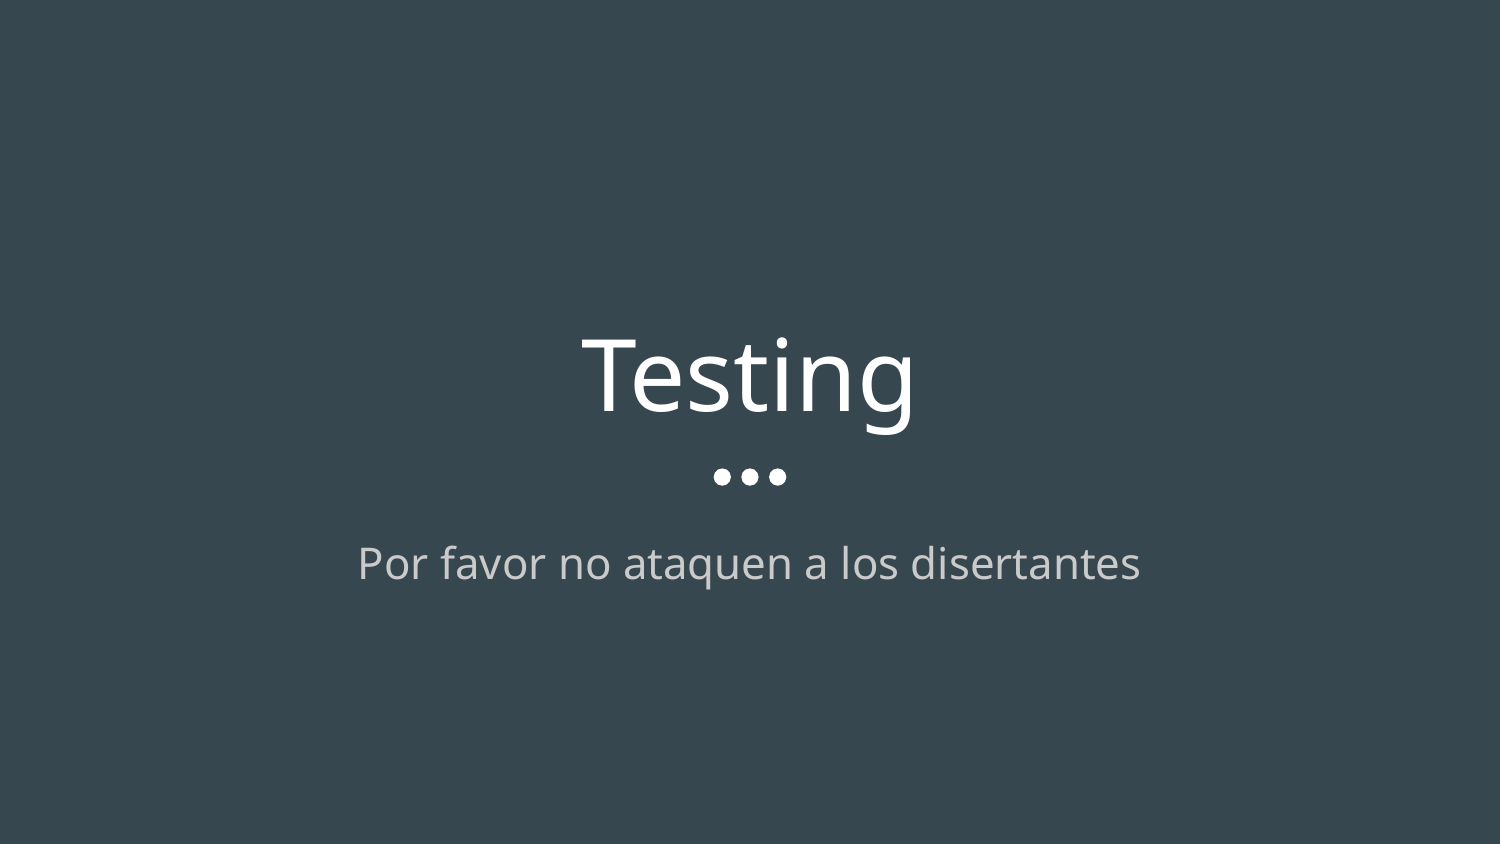

# Testing
Por favor no ataquen a los disertantes